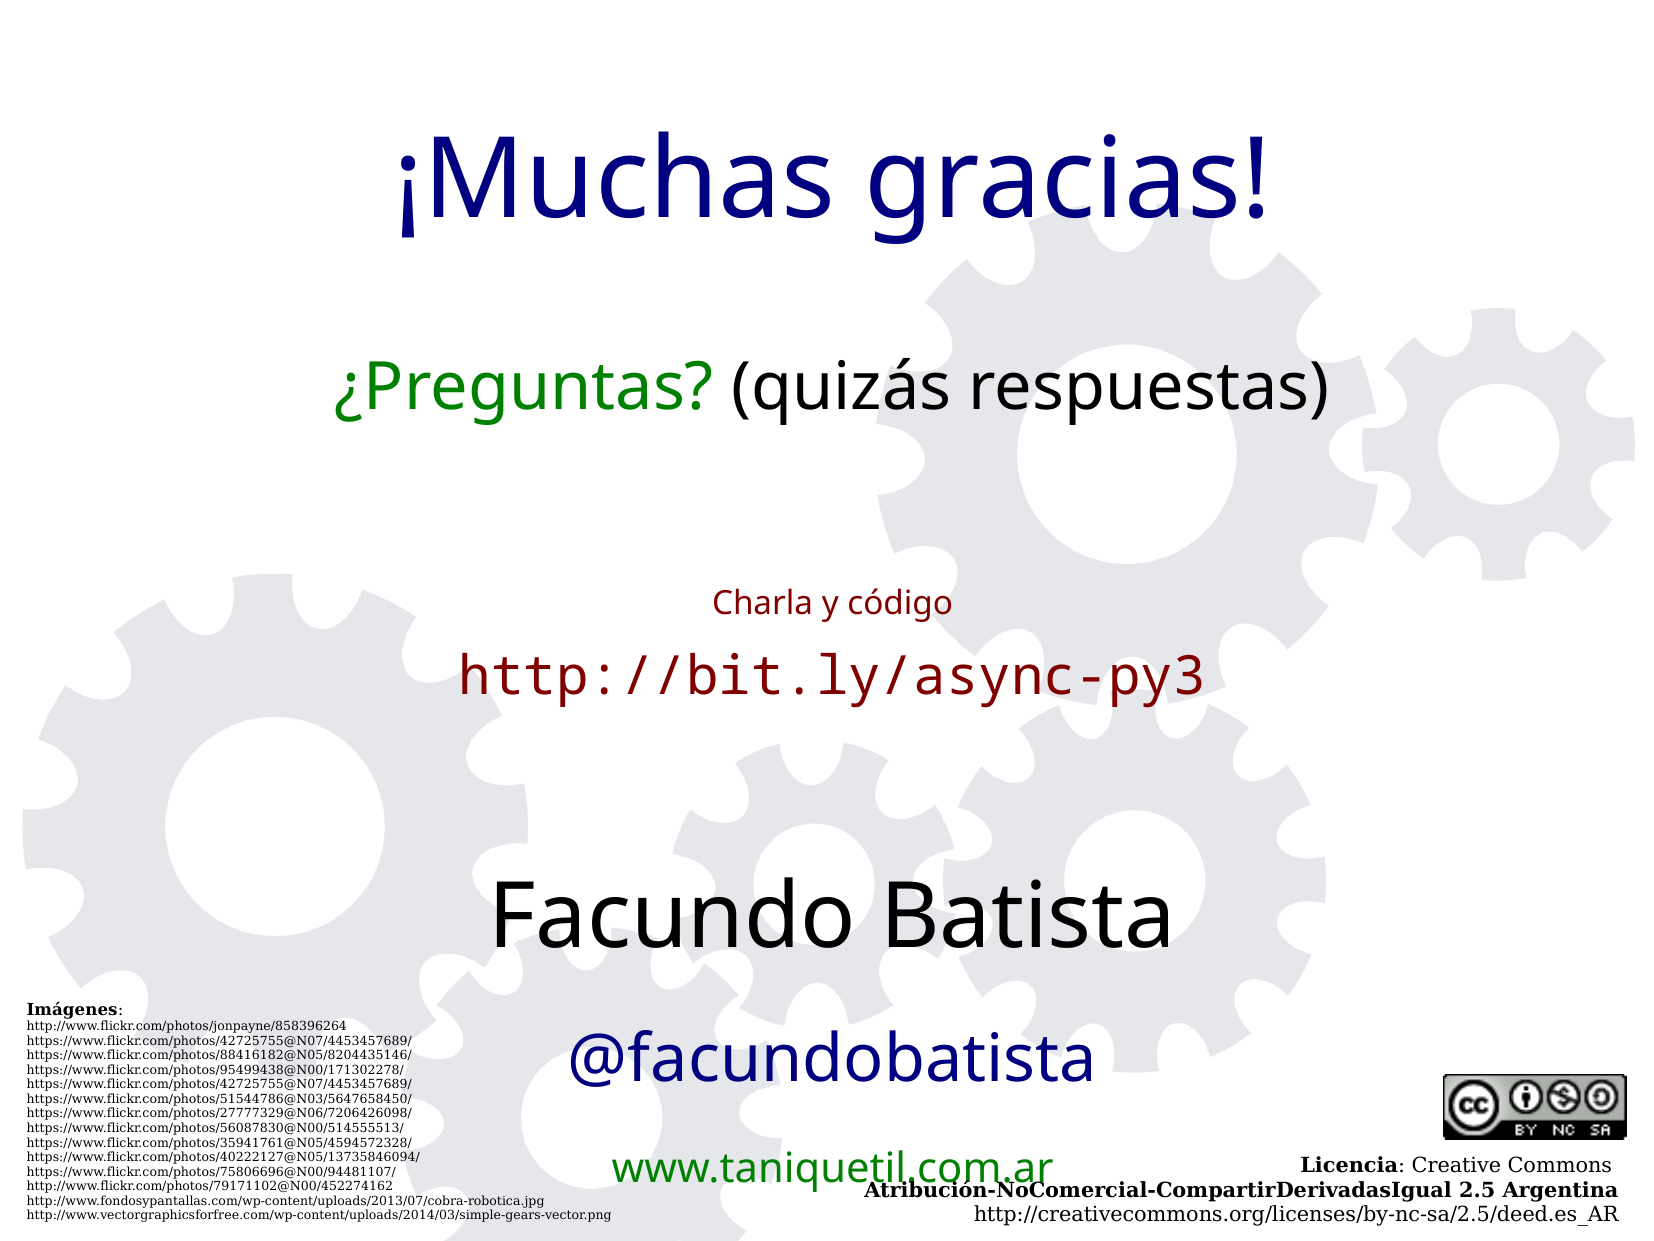

¡Muchas gracias!
¿Preguntas? (quizás respuestas)
Charla y código
http://bit.ly/async-py3
Facundo Batista
@facundobatista
www.taniquetil.com.ar
Imágenes:
http://www.flickr.com/photos/jonpayne/858396264
https://www.flickr.com/photos/42725755@N07/4453457689/
https://www.flickr.com/photos/88416182@N05/8204435146/
https://www.flickr.com/photos/95499438@N00/171302278/
https://www.flickr.com/photos/42725755@N07/4453457689/
https://www.flickr.com/photos/51544786@N03/5647658450/
https://www.flickr.com/photos/27777329@N06/7206426098/
https://www.flickr.com/photos/56087830@N00/514555513/
https://www.flickr.com/photos/35941761@N05/4594572328/
https://www.flickr.com/photos/40222127@N05/13735846094/
https://www.flickr.com/photos/75806696@N00/94481107/
http://www.flickr.com/photos/79171102@N00/452274162
http://www.fondosypantallas.com/wp-content/uploads/2013/07/cobra-robotica.jpg
http://www.vectorgraphicsforfree.com/wp-content/uploads/2014/03/simple-gears-vector.png
Licencia: Creative Commons
Atribución-NoComercial-CompartirDerivadasIgual 2.5 Argentina
http://creativecommons.org/licenses/by-nc-sa/2.5/deed.es_AR